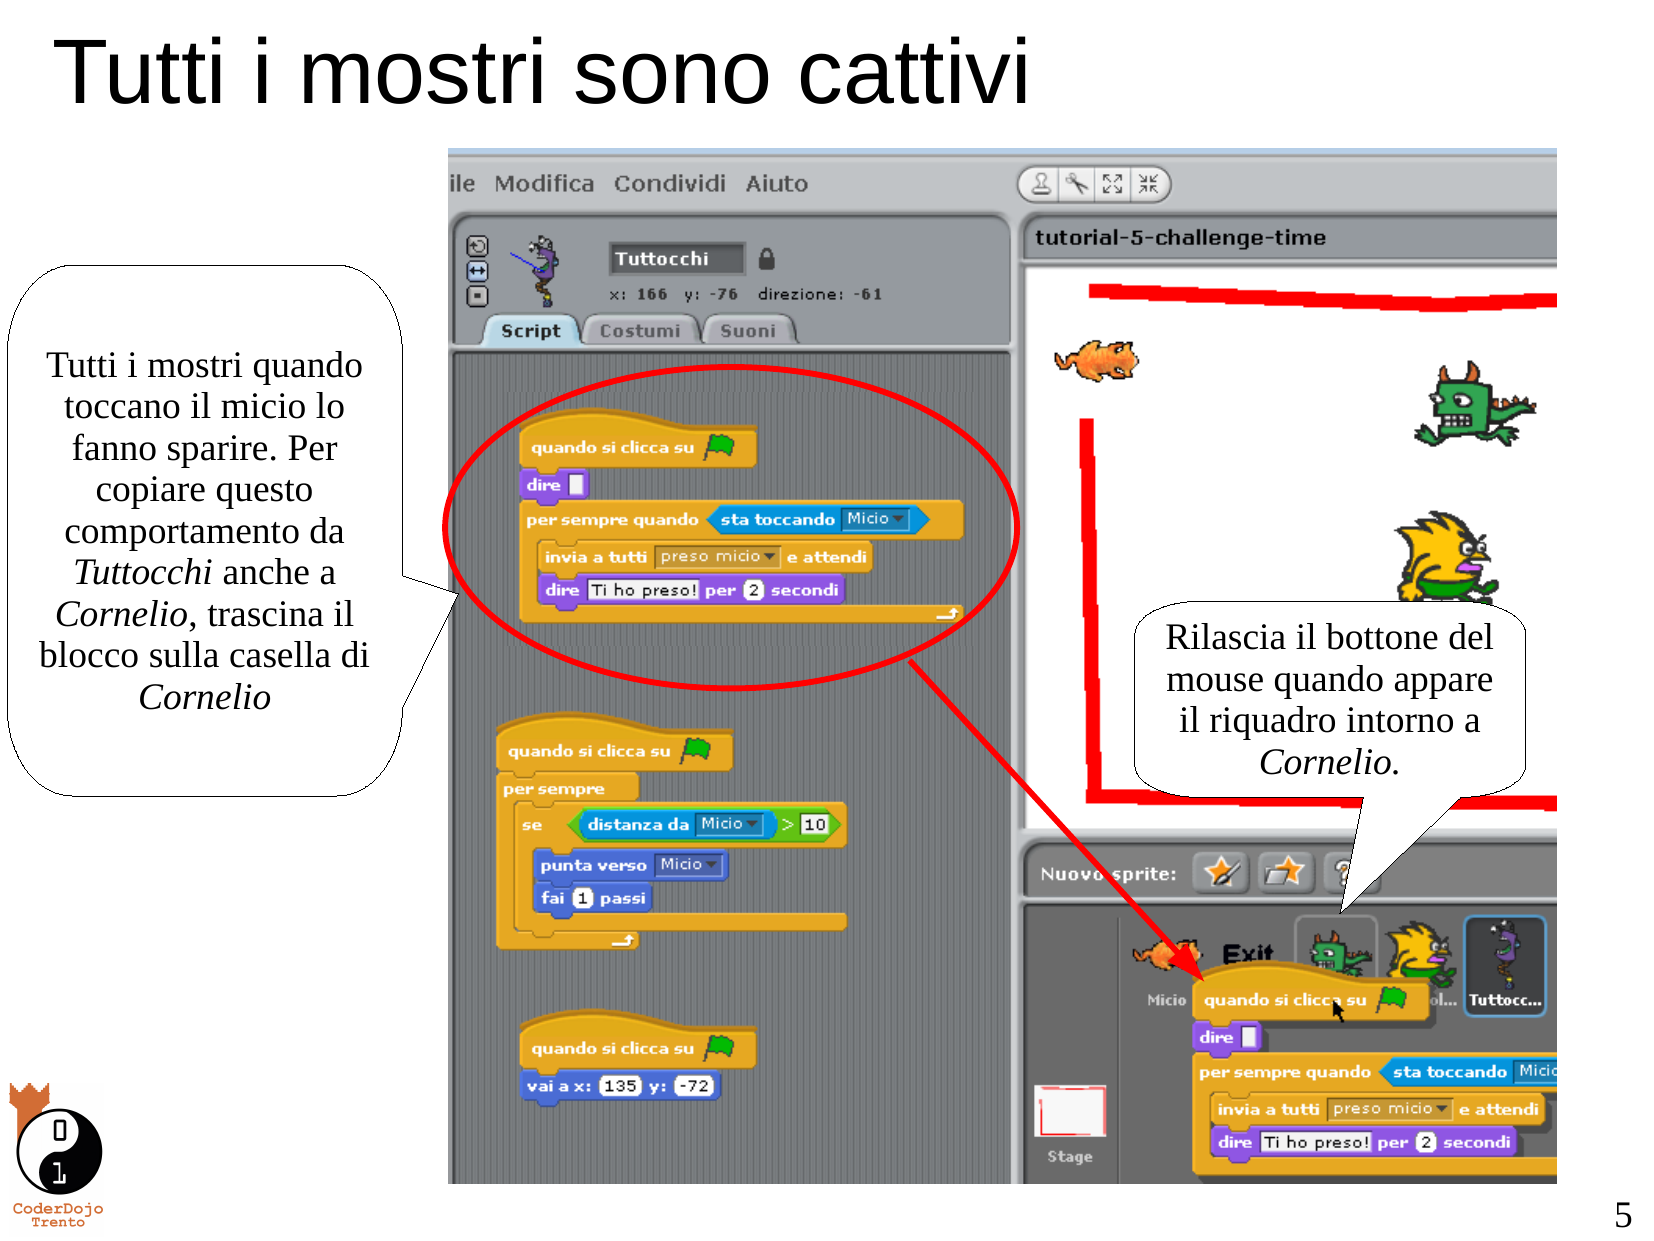

# Tutti i mostri sono cattivi
Tutti i mostri quando toccano il micio lo fanno sparire. Per copiare questo comportamento da Tuttocchi anche a Cornelio, trascina il blocco sulla casella di Cornelio
Rilascia il bottone del mouse quando appare il riquadro intorno a Cornelio.
5